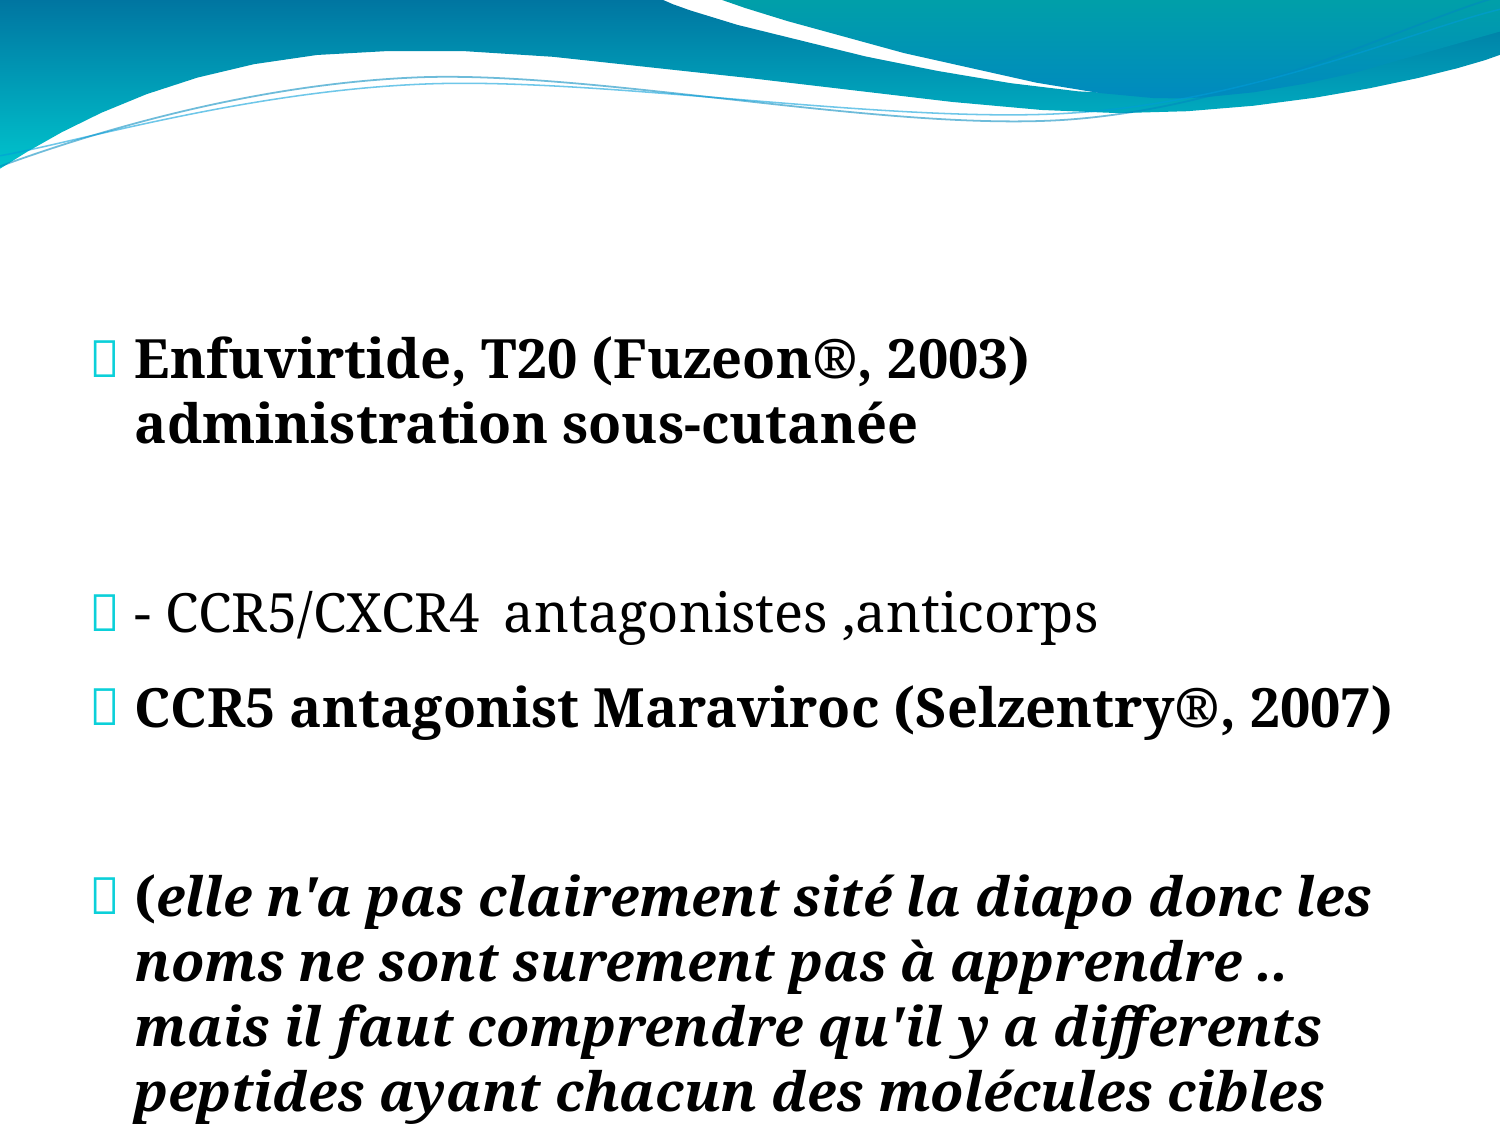

#
Enfuvirtide, T20 (Fuzeon®, 2003) administration sous-cutanée
- CCR5/CXCR4	antagonistes ,anticorps
CCR5 antagonist Maraviroc (Selzentry®, 2007)
(elle n'a pas clairement sité la diapo donc les noms ne sont surement pas à apprendre .. mais il faut comprendre qu'il y a differents peptides ayant chacun des molécules cibles spécifiques sur lesquels ils vont agir pour inhiber la fusion.)
->diapo 39